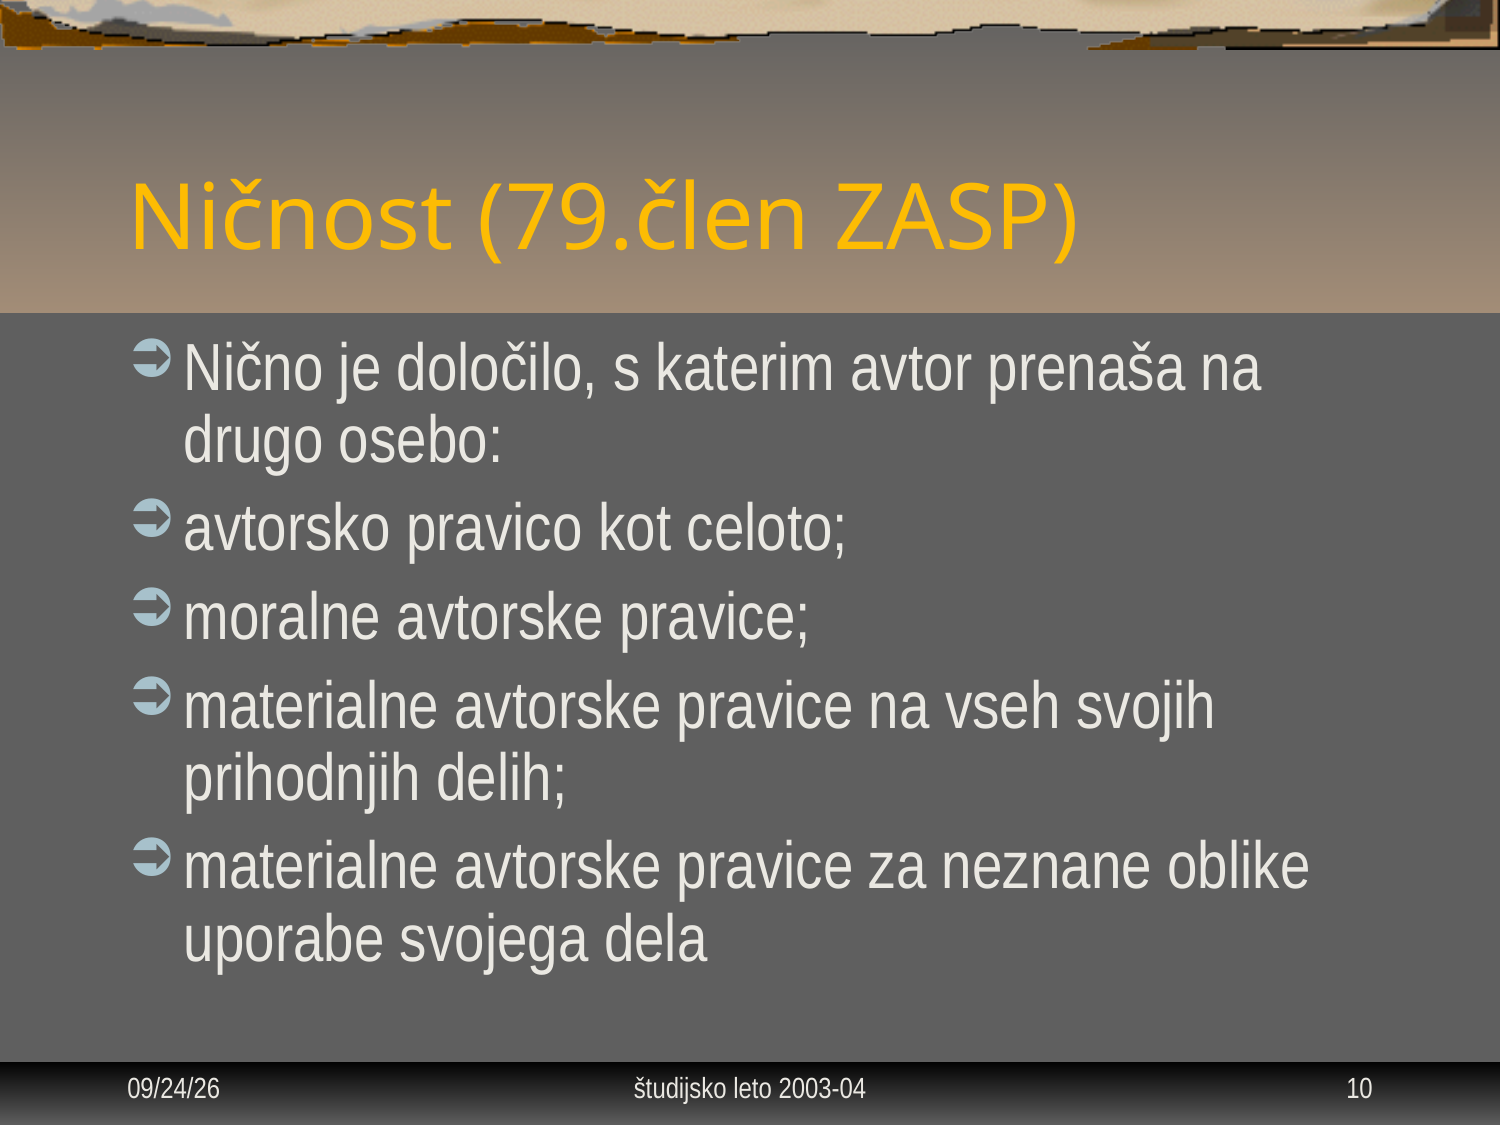

# Ničnost (79.člen ZASP)
Nično je določilo, s katerim avtor prenaša na drugo osebo:
avtorsko pravico kot celoto;
moralne avtorske pravice;
materialne avtorske pravice na vseh svojih prihodnjih delih;
materialne avtorske pravice za neznane oblike uporabe svojega dela
študijsko leto 2003-04